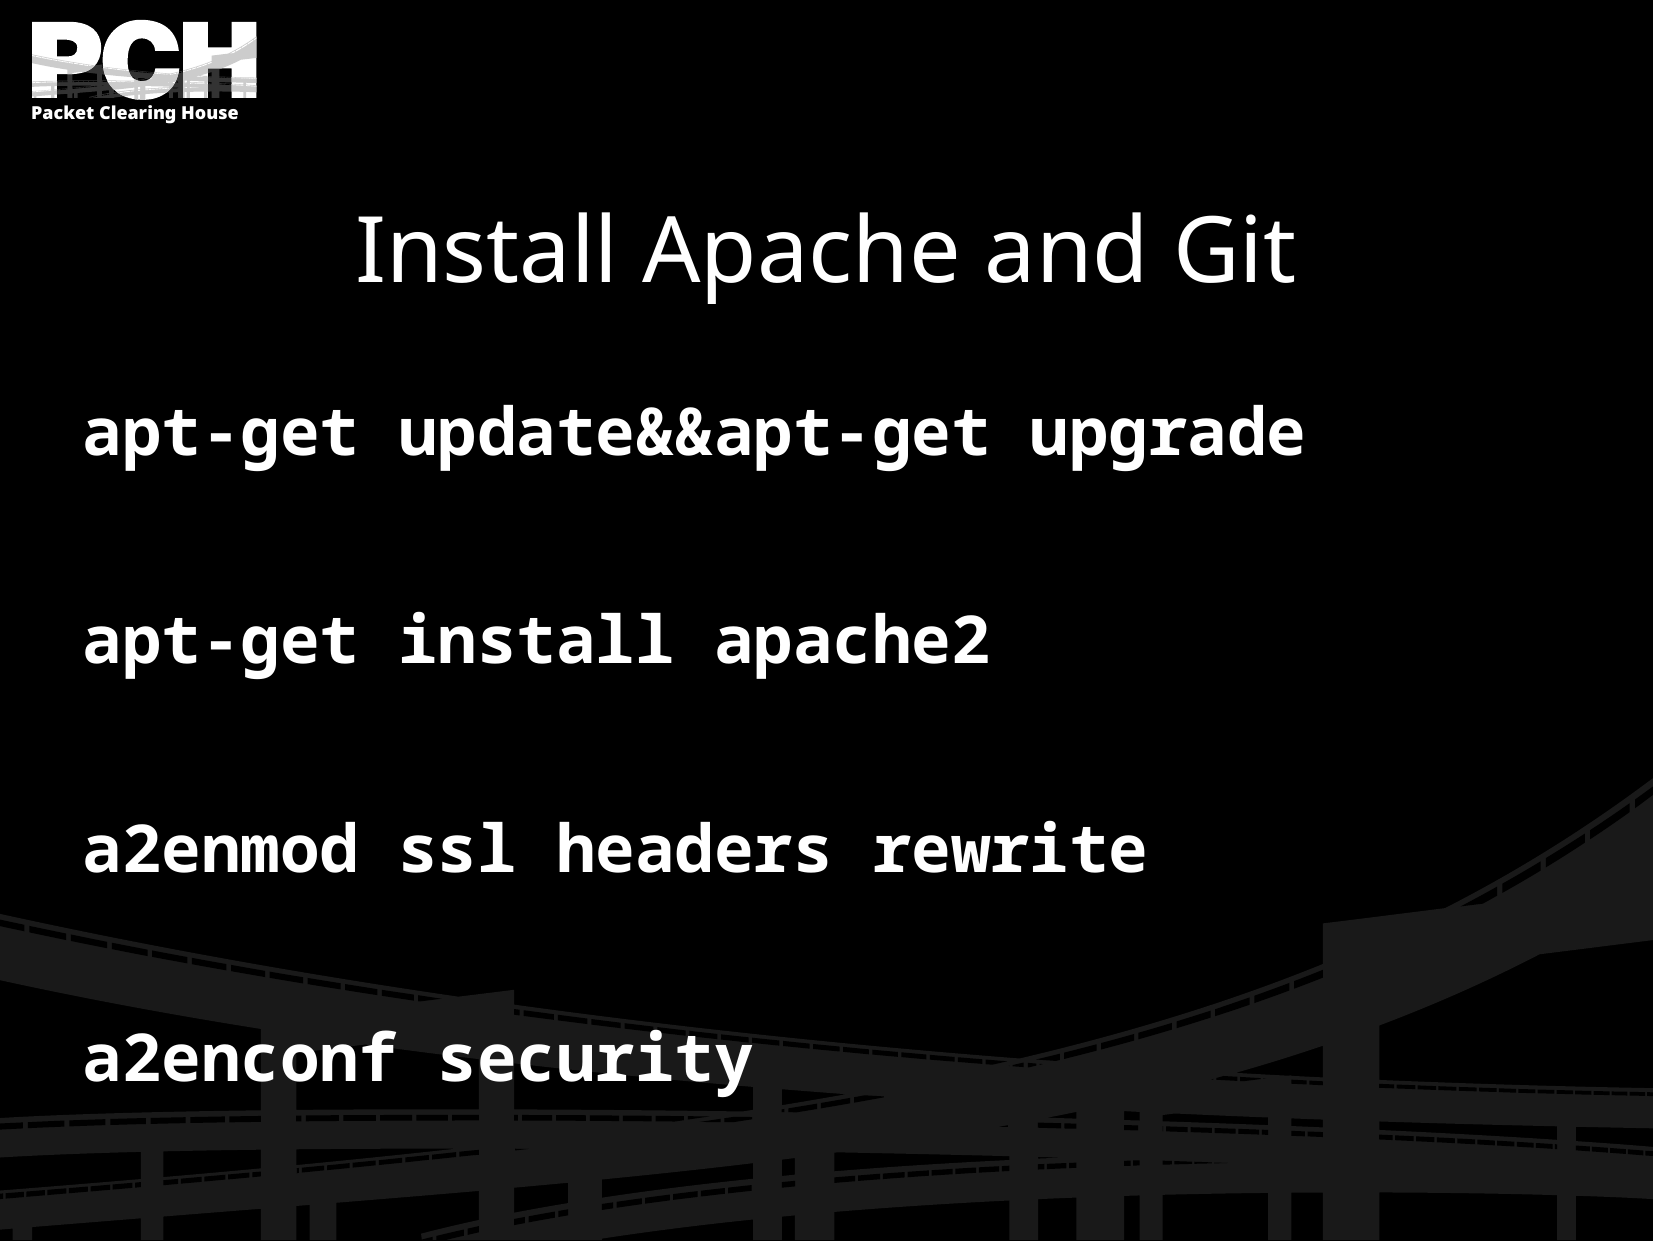

# Install Apache and Git
apt-get update&&apt-get upgrade
apt-get install apache2
a2enmod ssl headers rewrite
a2enconf security